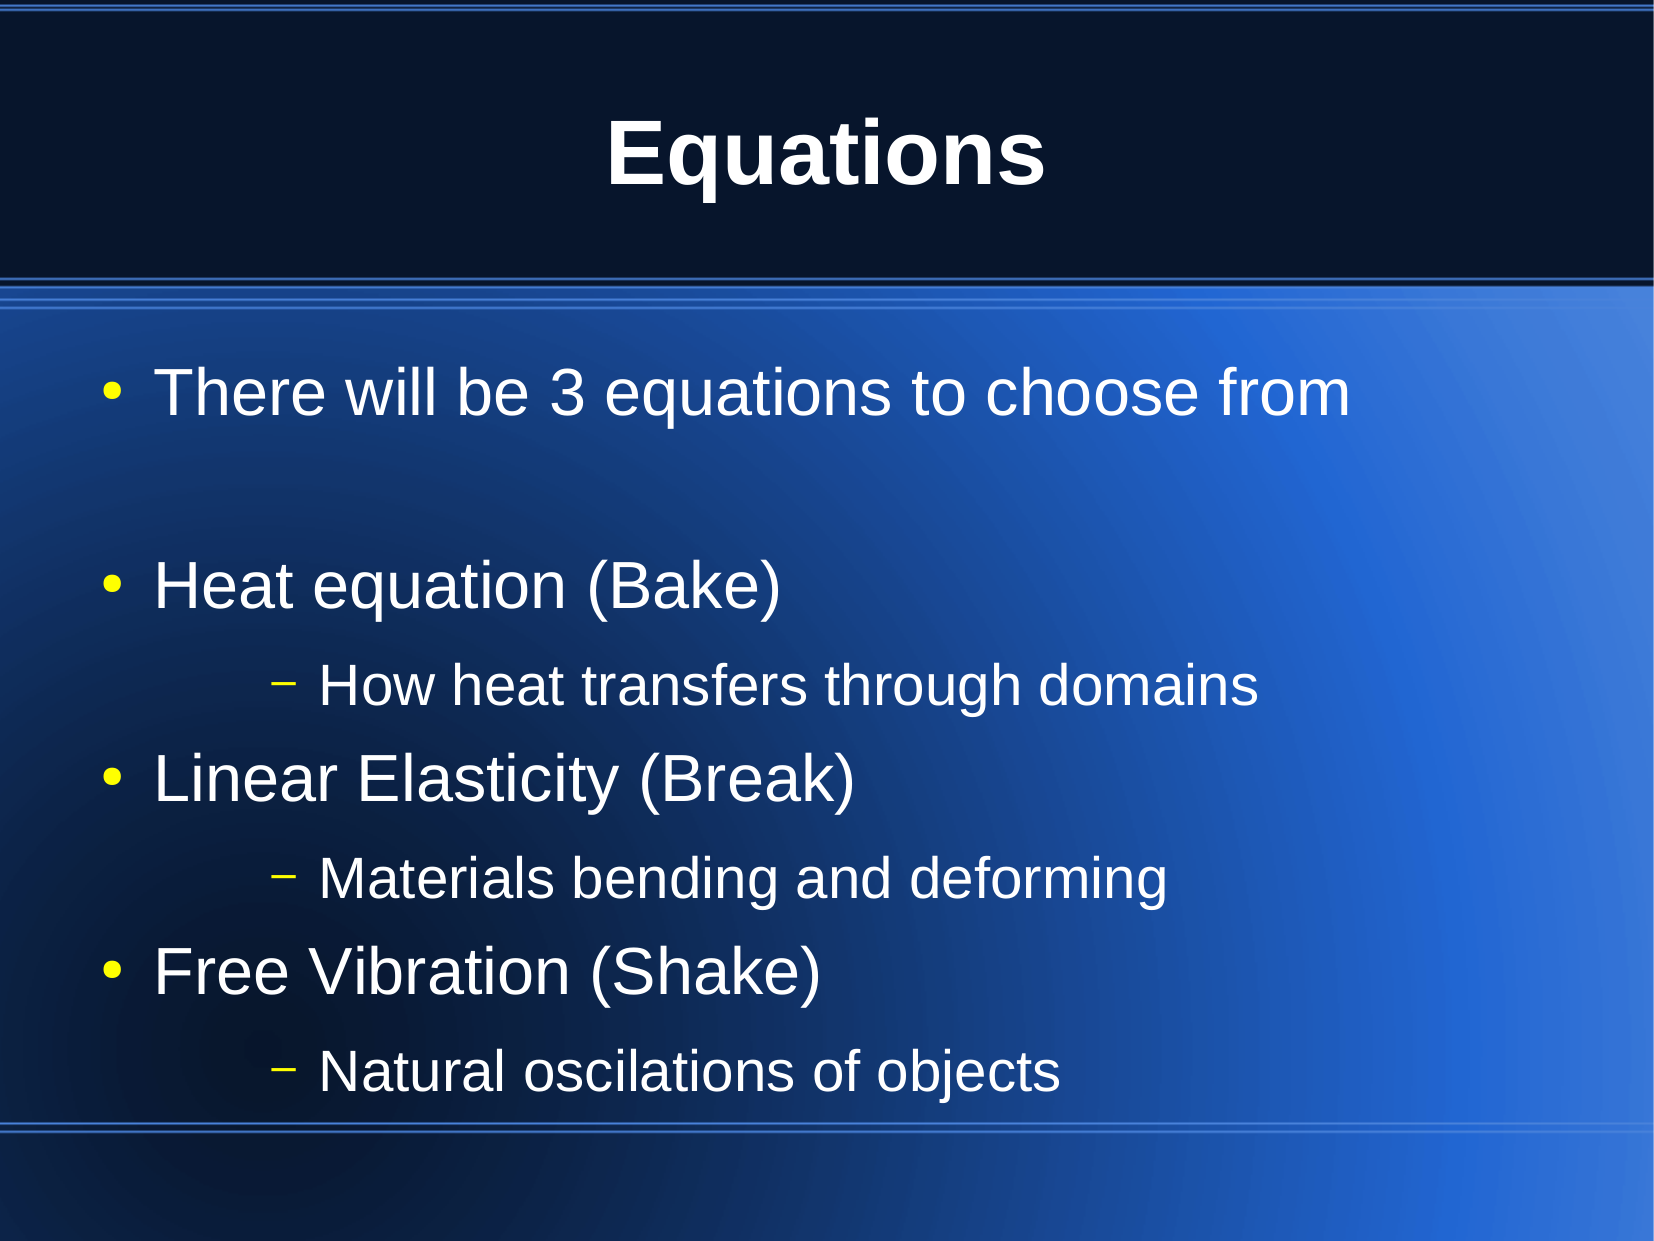

# Equations
There will be 3 equations to choose from
Heat equation (Bake)
How heat transfers through domains
Linear Elasticity (Break)
Materials bending and deforming
Free Vibration (Shake)
Natural oscilations of objects